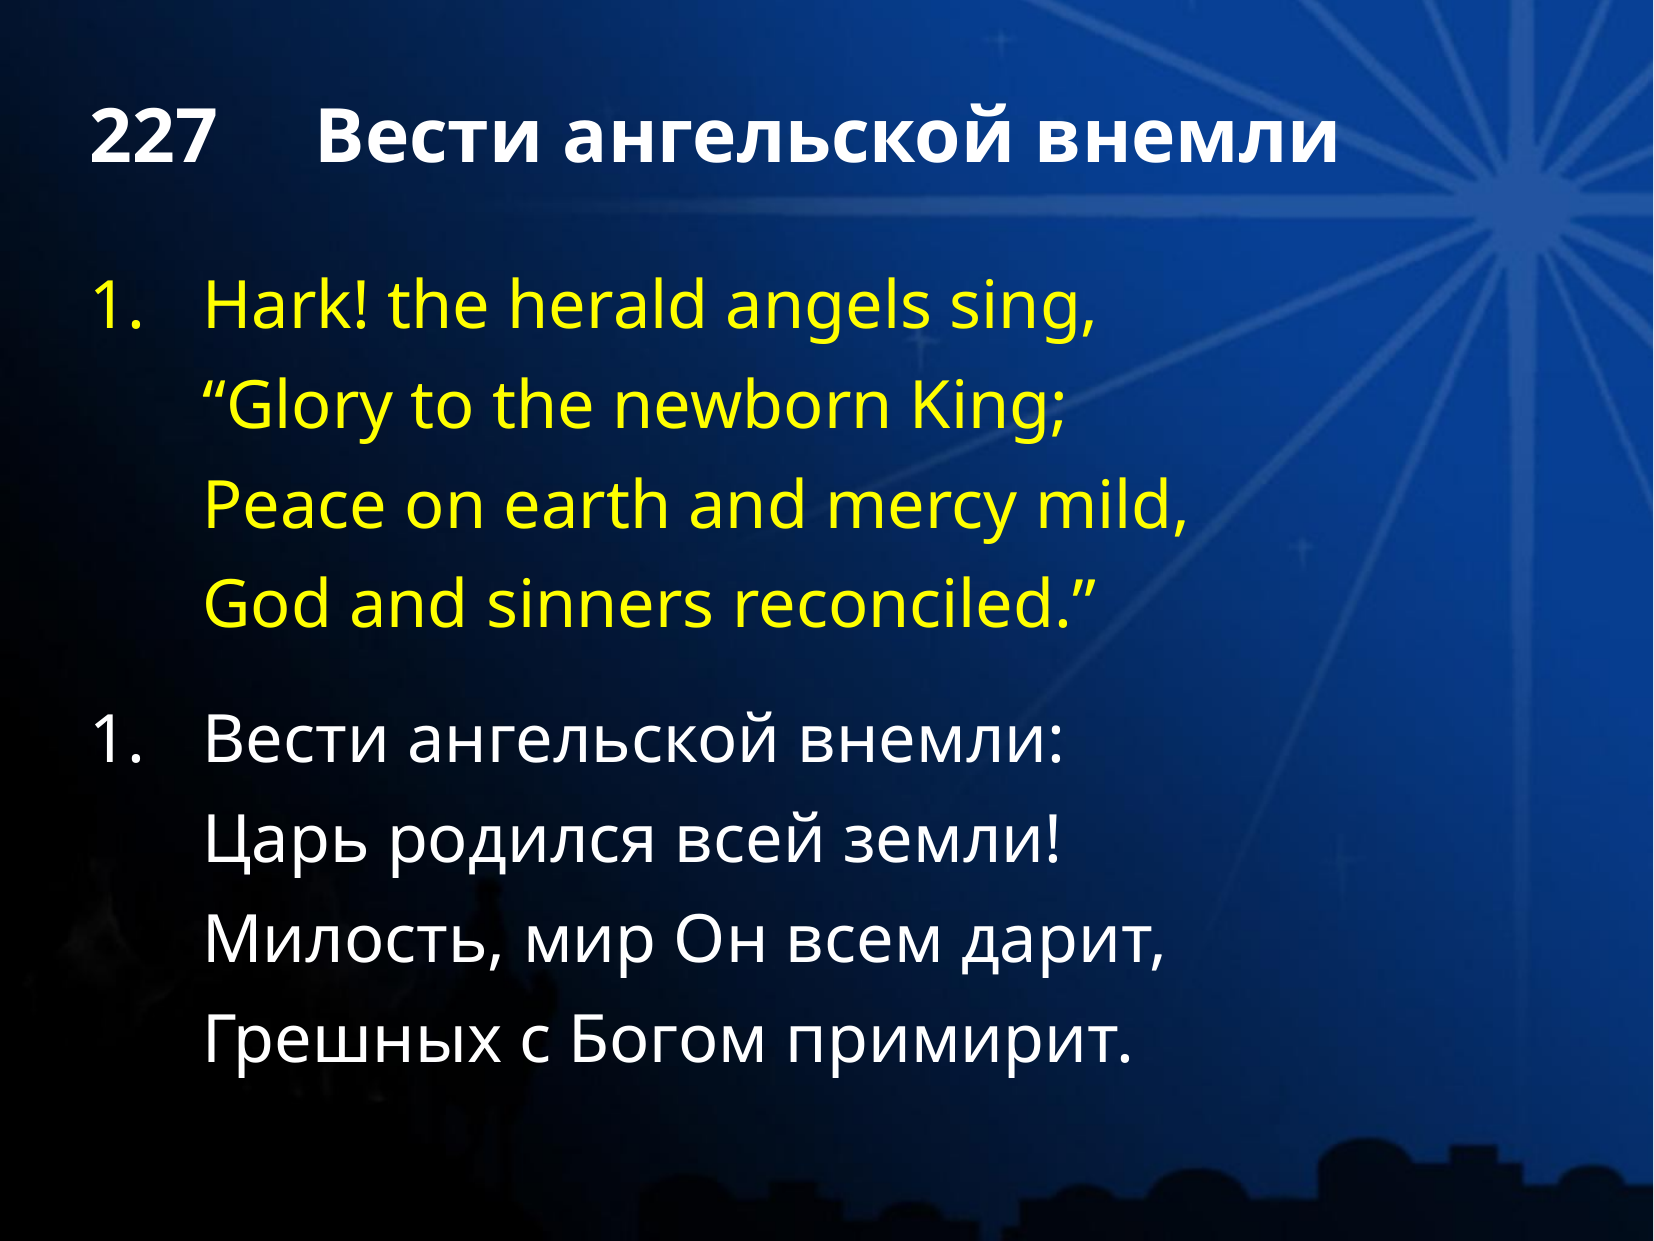

227	Вести ангельской внемли
1.	Hark! the herald angels sing,
	“Glory to the newborn King;
	Peace on earth and mercy mild,
	God and sinners reconciled.”
1.	Вести ангельской внемли:
	Царь родился всей земли!
	Милость, мир Он всем дарит,
	Грешных с Богом примирит.